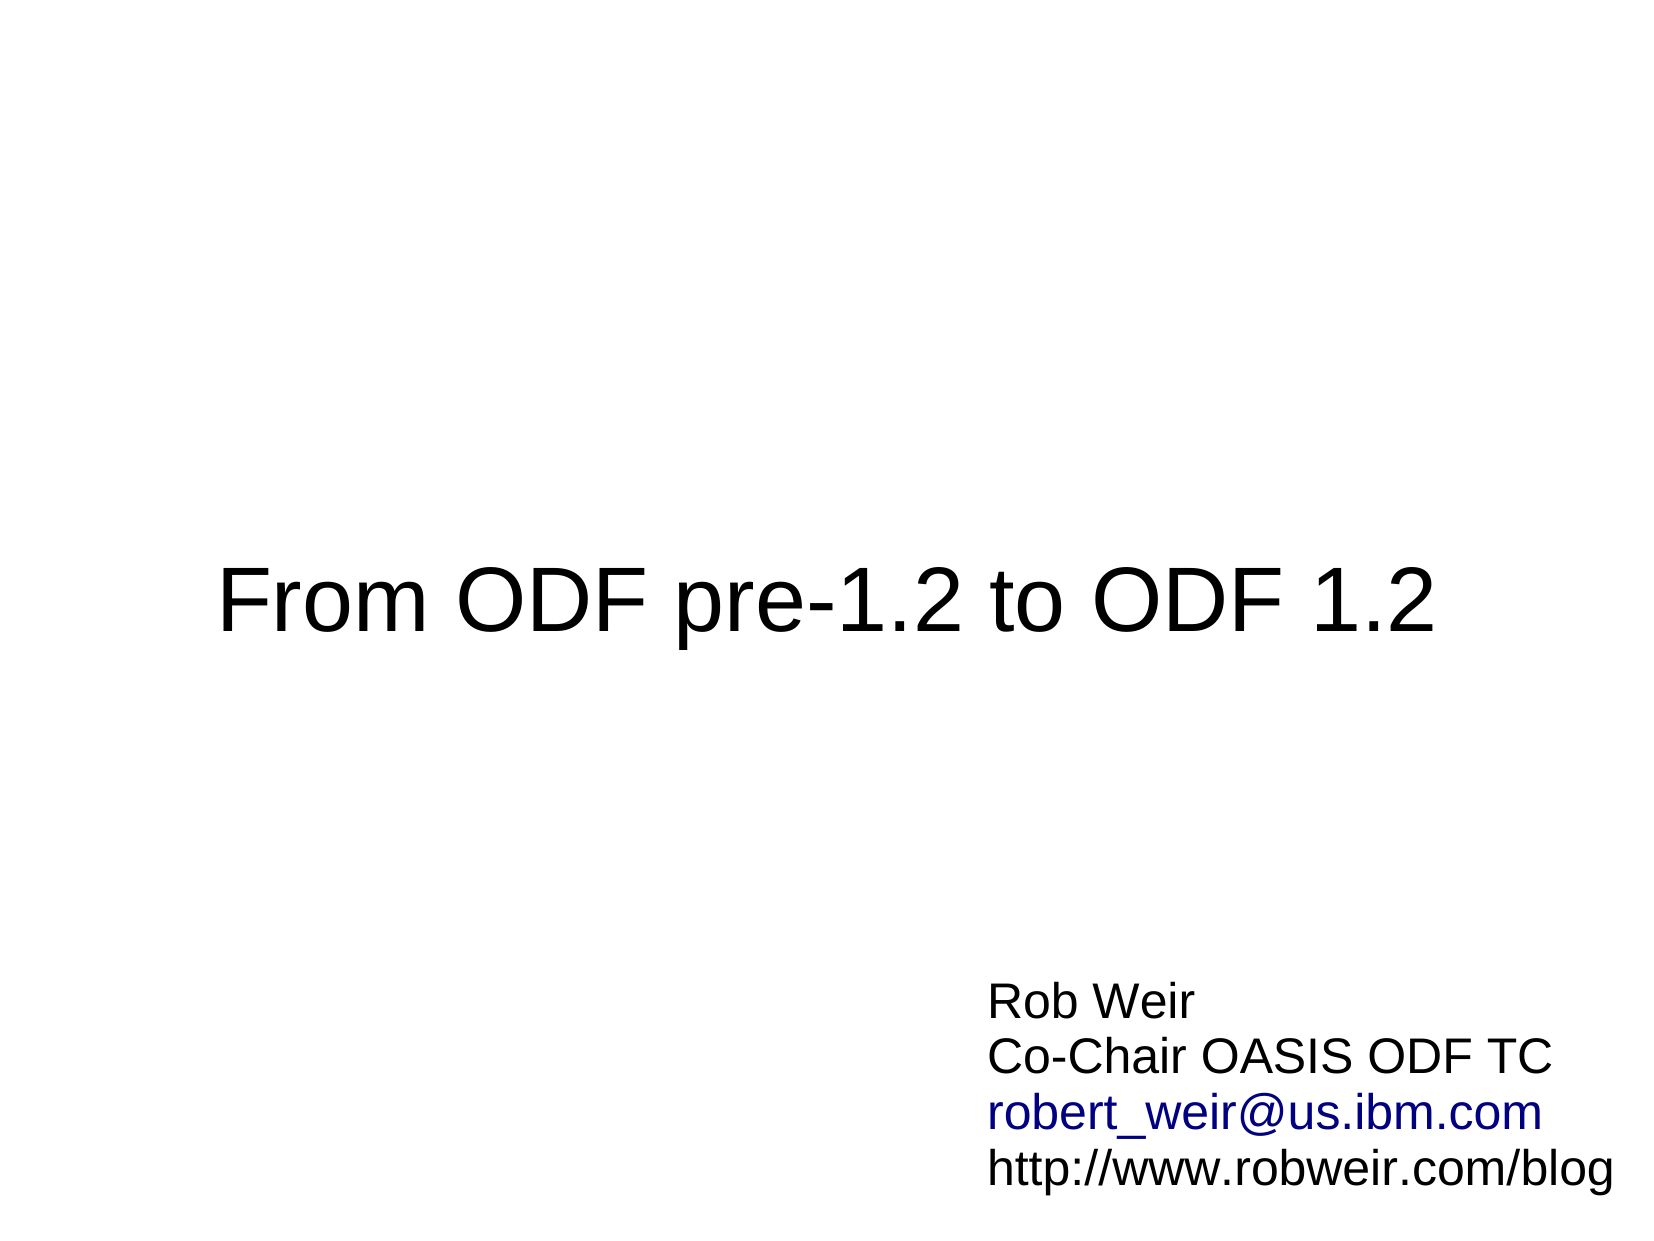

# From ODF pre-1.2 to ODF 1.2
Rob Weir
Co-Chair OASIS ODF TC
robert_weir@us.ibm.com
http://www.robweir.com/blog